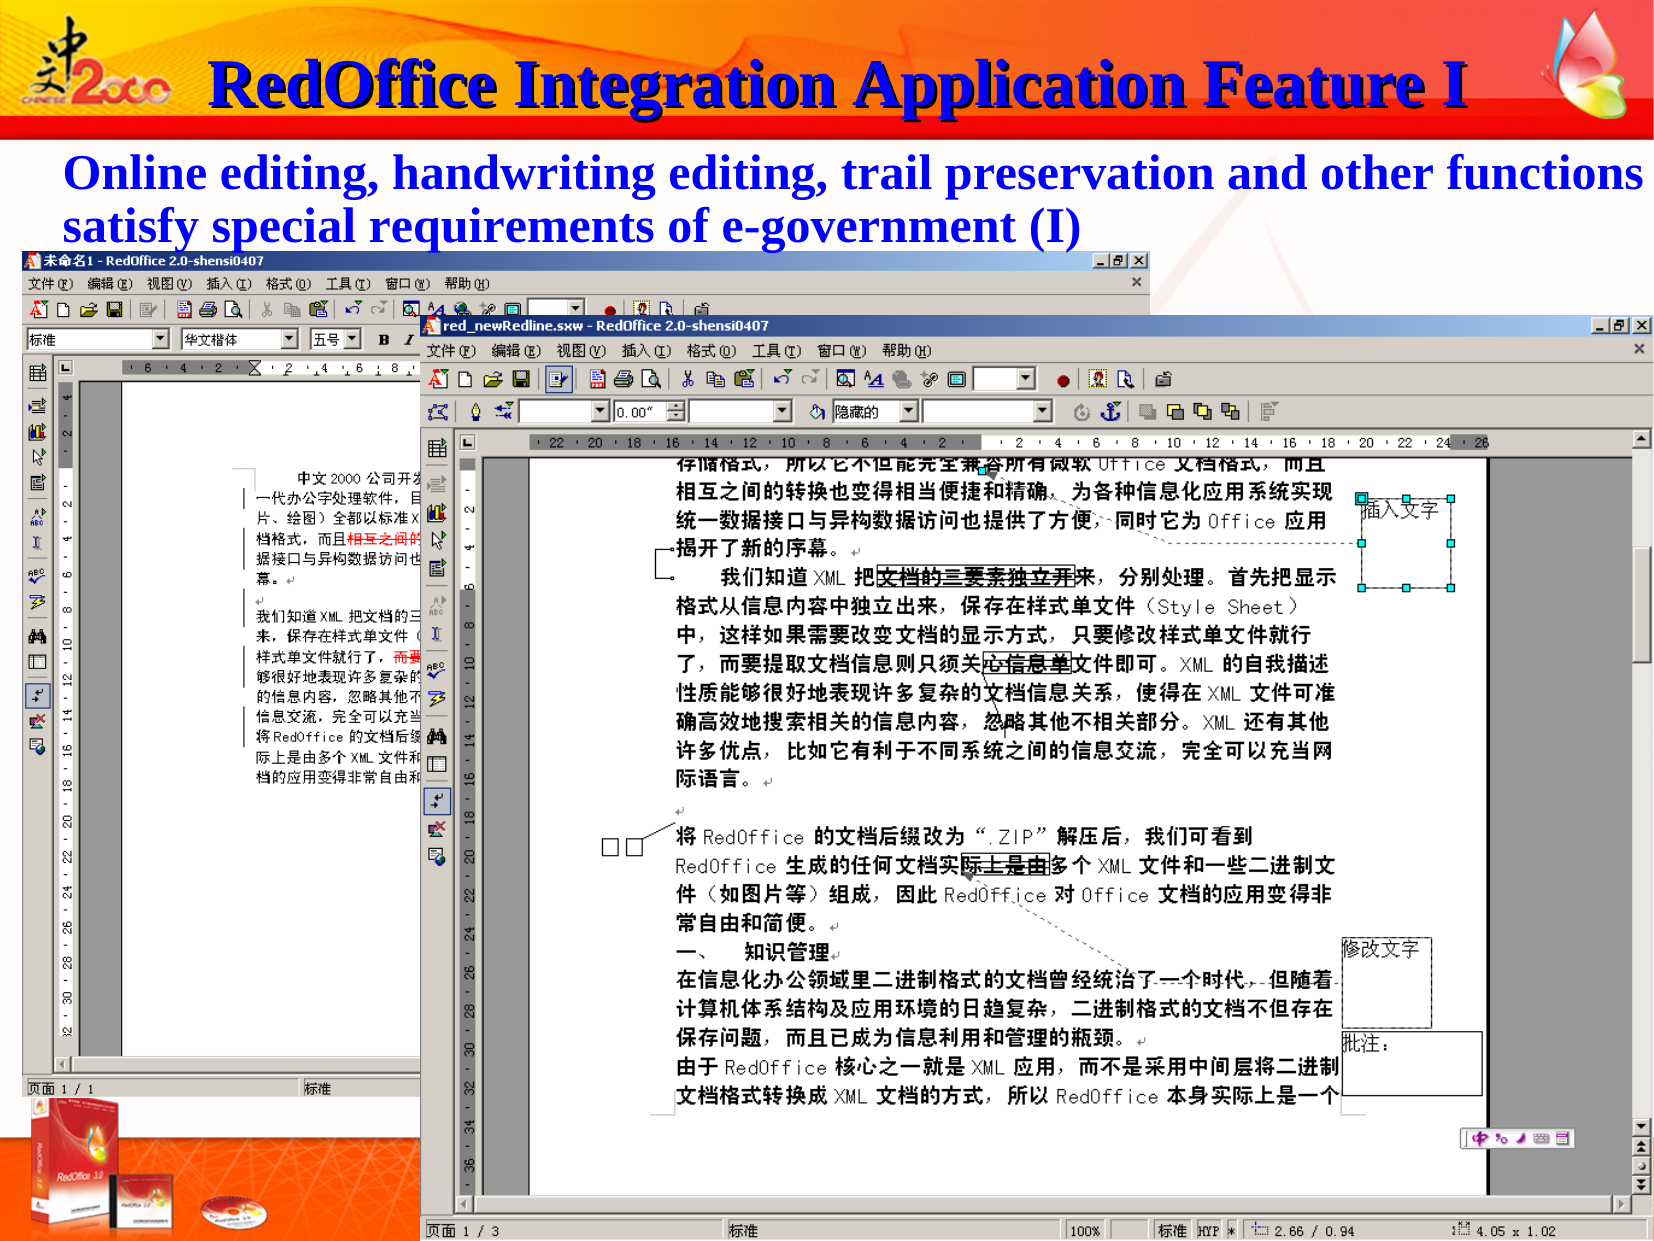

# RedOffice Integration Application Feature I
Online editing, handwriting editing, trail preservation and other functions satisfy special requirements of e-government (I)